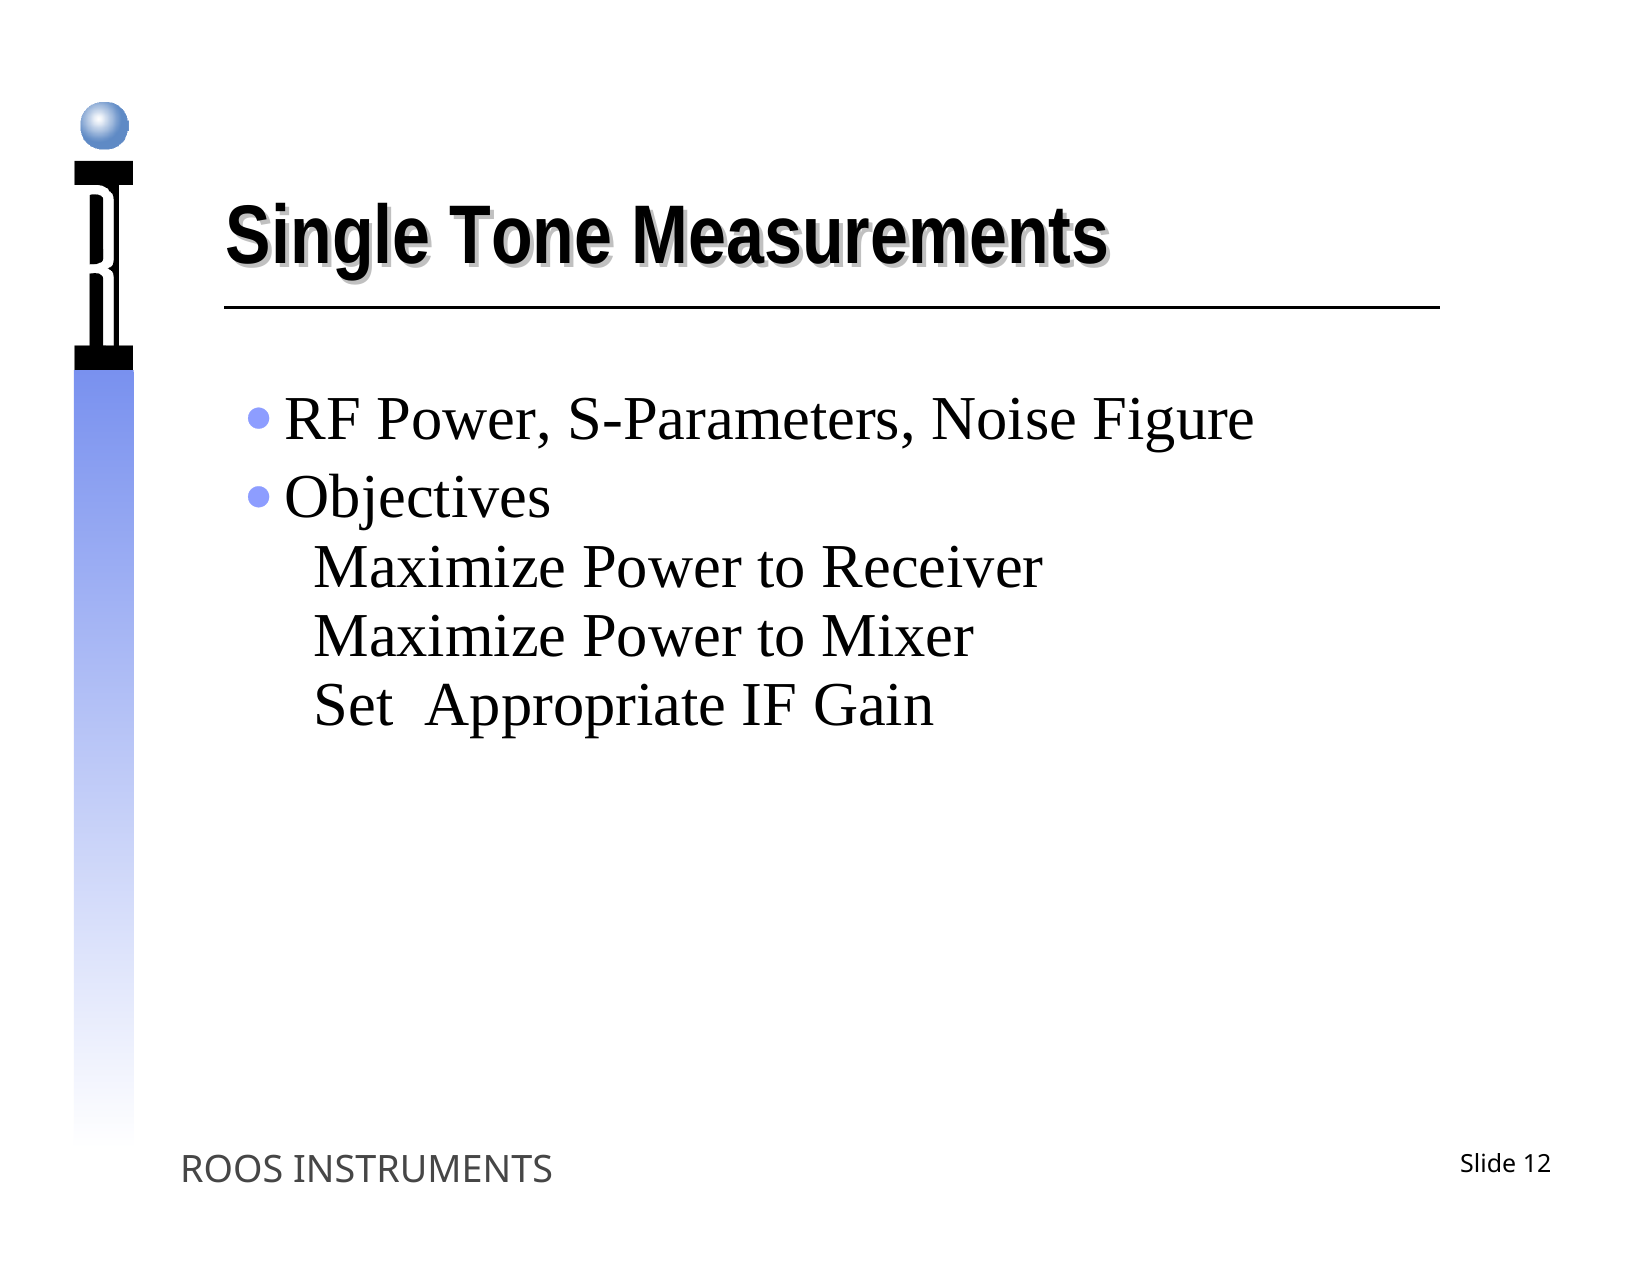

Single Tone Measurements
RF Power, S-Parameters, Noise Figure
Objectives
 Maximize Power to Receiver
 Maximize Power to Mixer
 Set Appropriate IF Gain
12